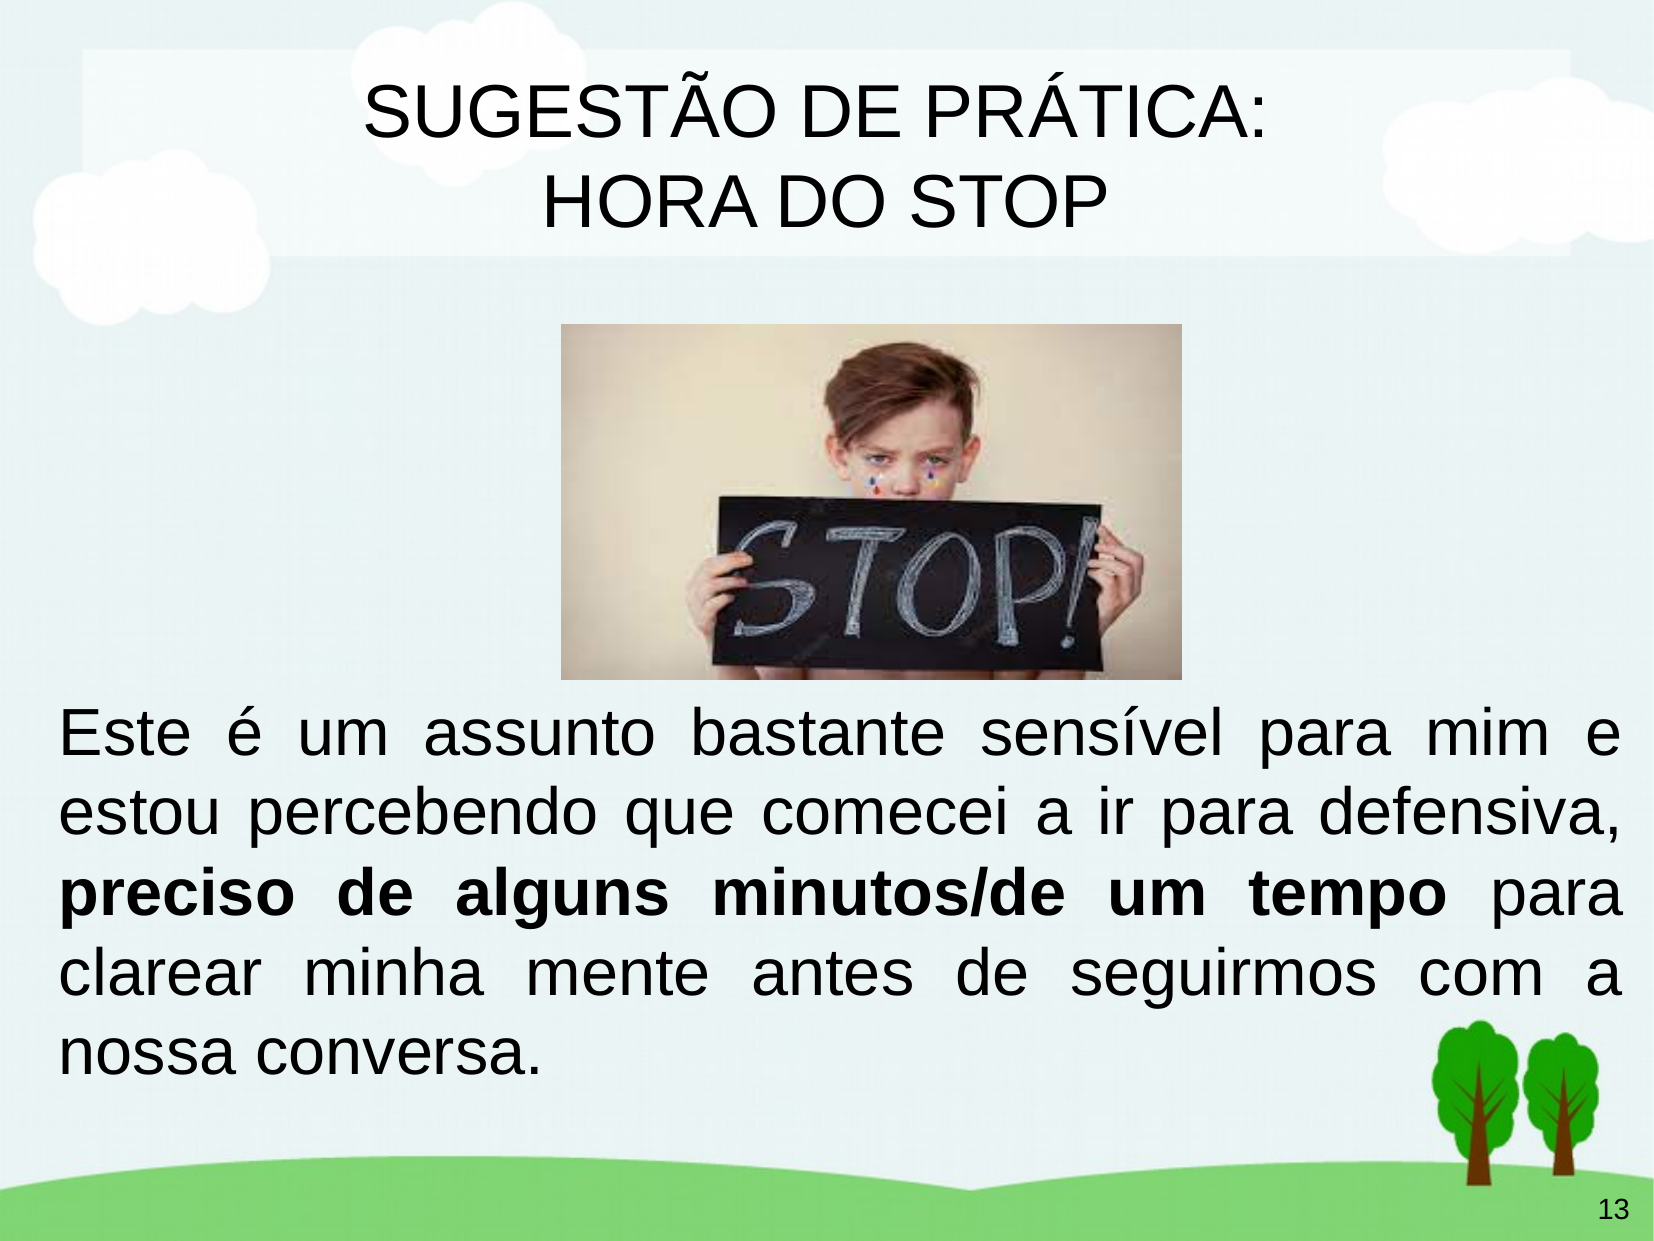

# SUGESTÃO DE PRÁTICA: HORA DO STOP
Este é um assunto bastante sensível para mim e estou percebendo que comecei a ir para defensiva, preciso de alguns minutos/de um tempo para clarear minha mente antes de seguirmos com a nossa conversa.
13